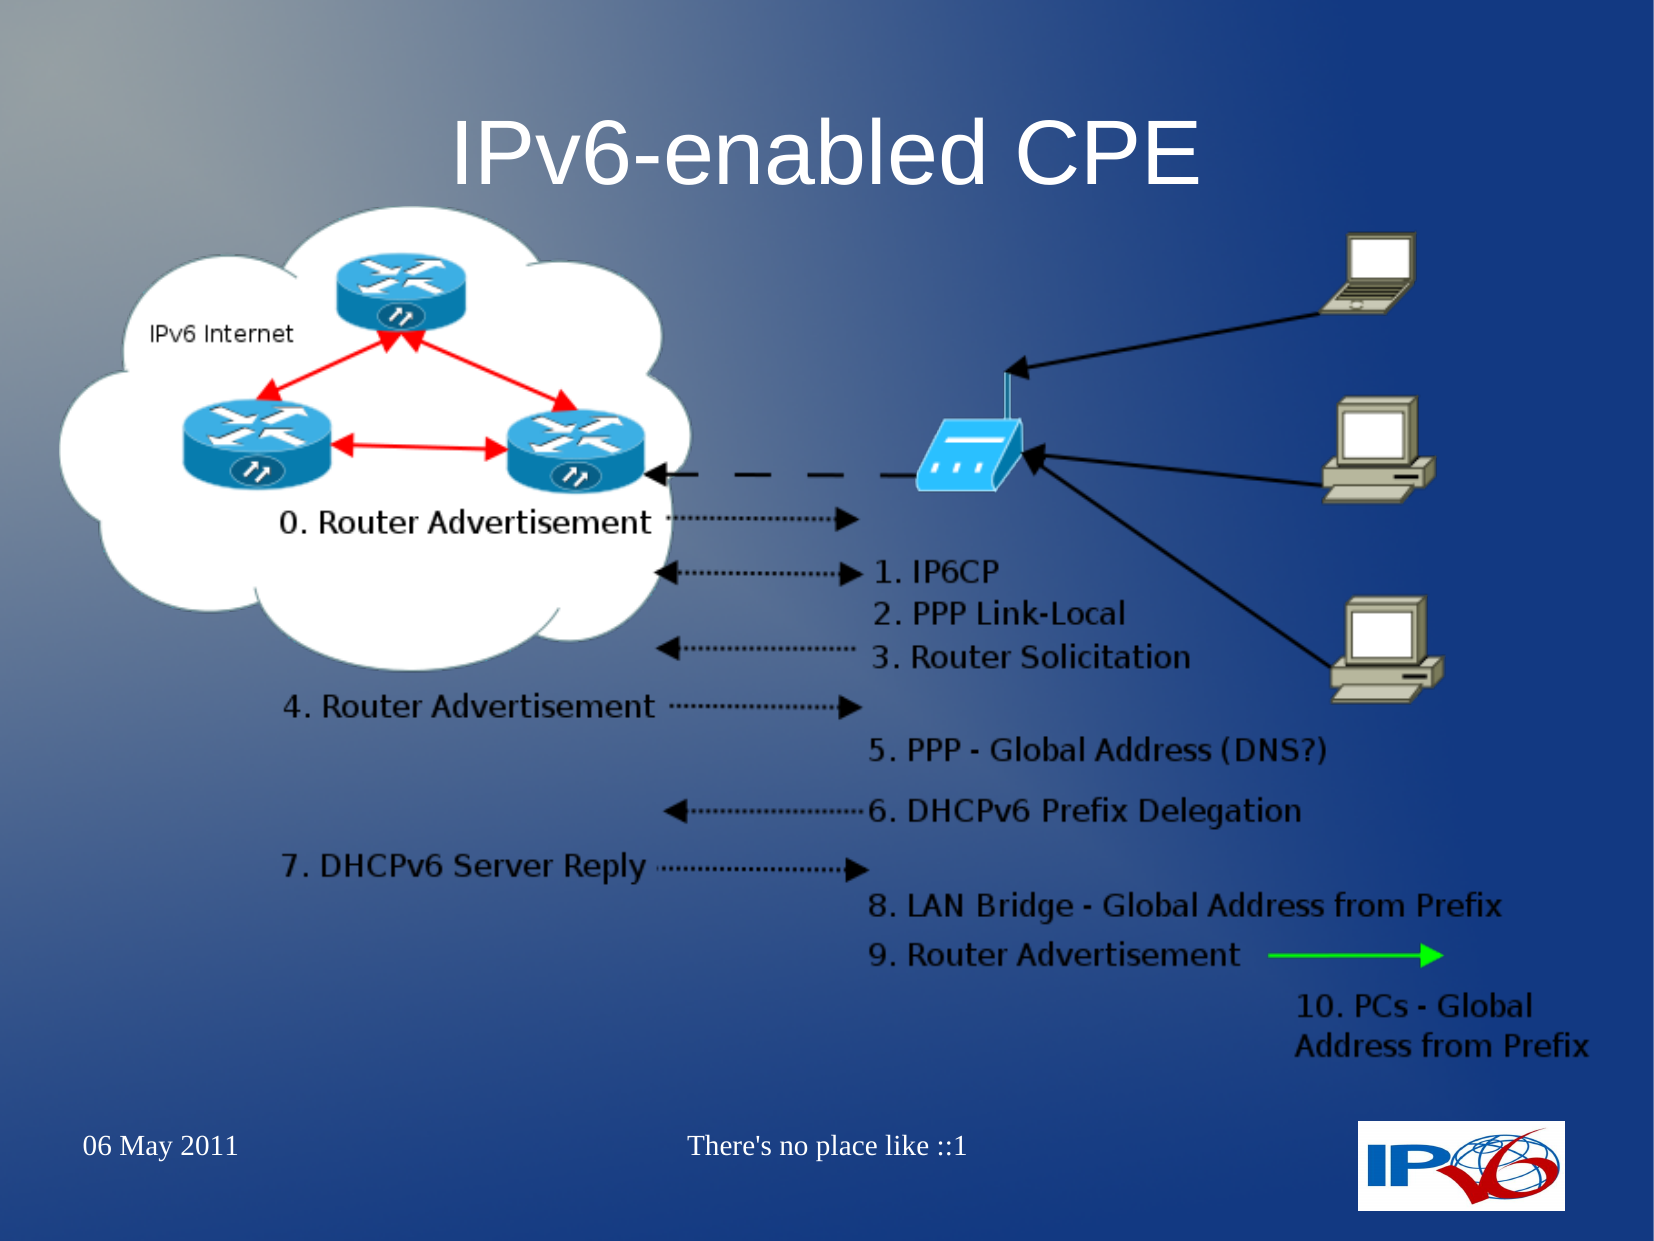

# IPv6-enabled CPE
06 May 2011
There's no place like ::1